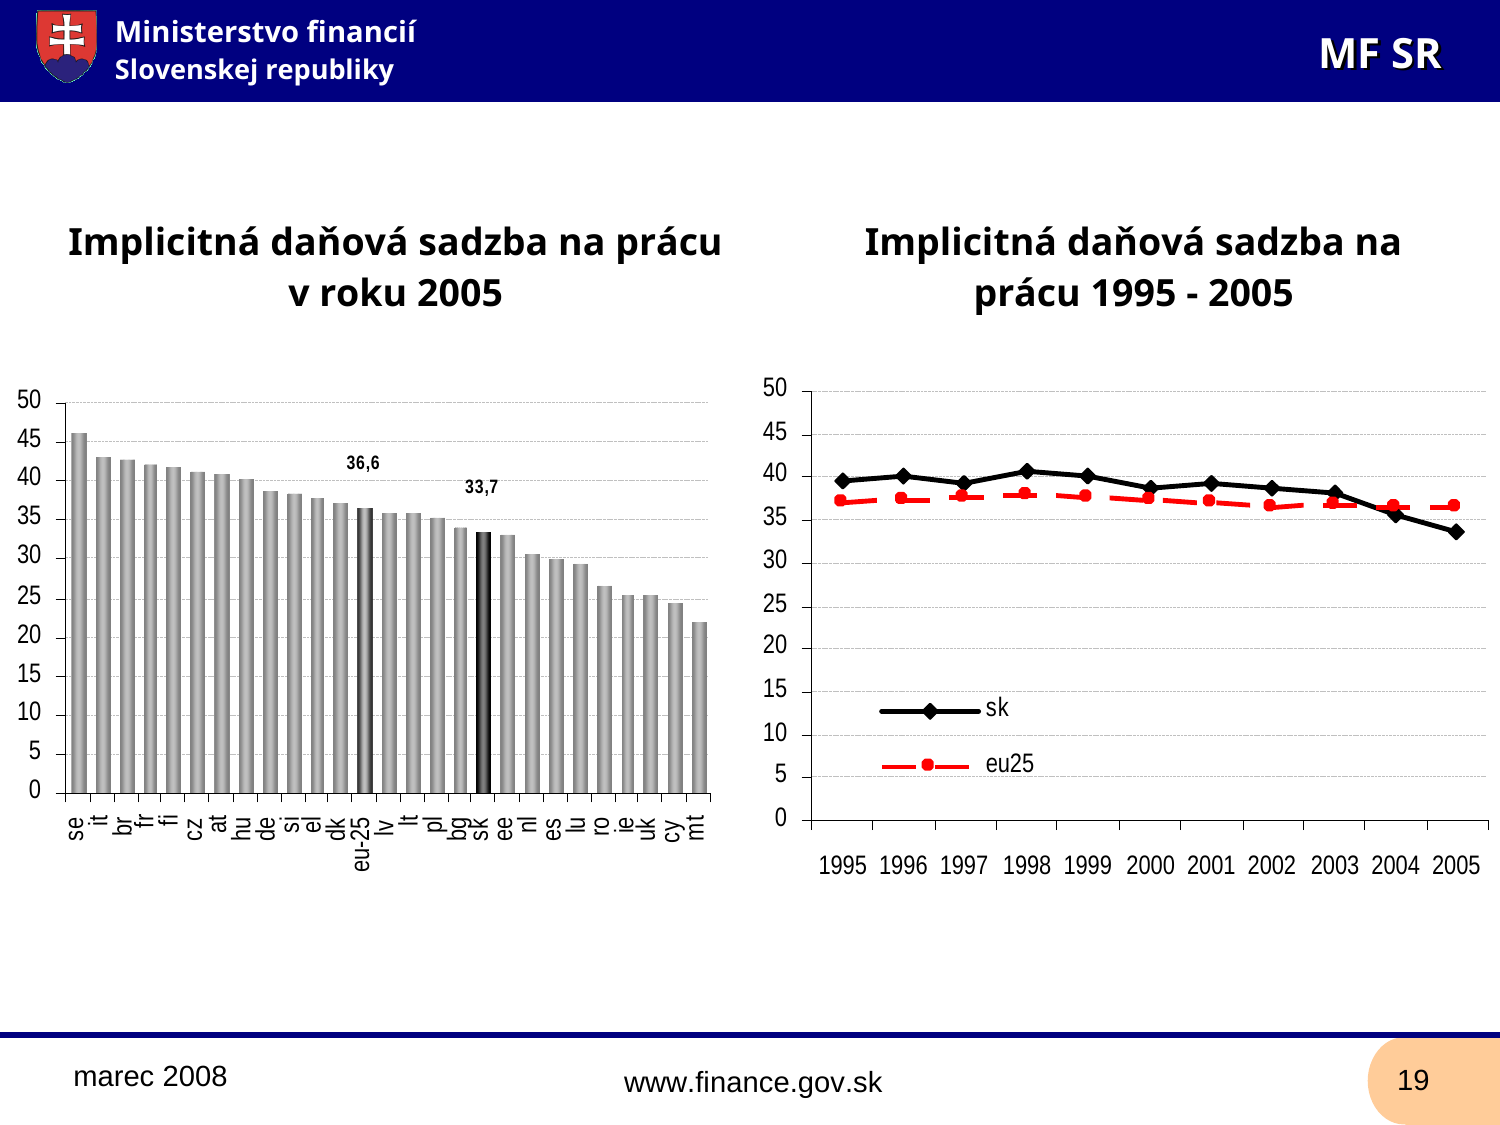

Implicitná daňová sadzba na prácu v roku 2005
Implicitná daňová sadzba na prácu 1995 - 2005
marec 2008
19
www.finance.gov.sk